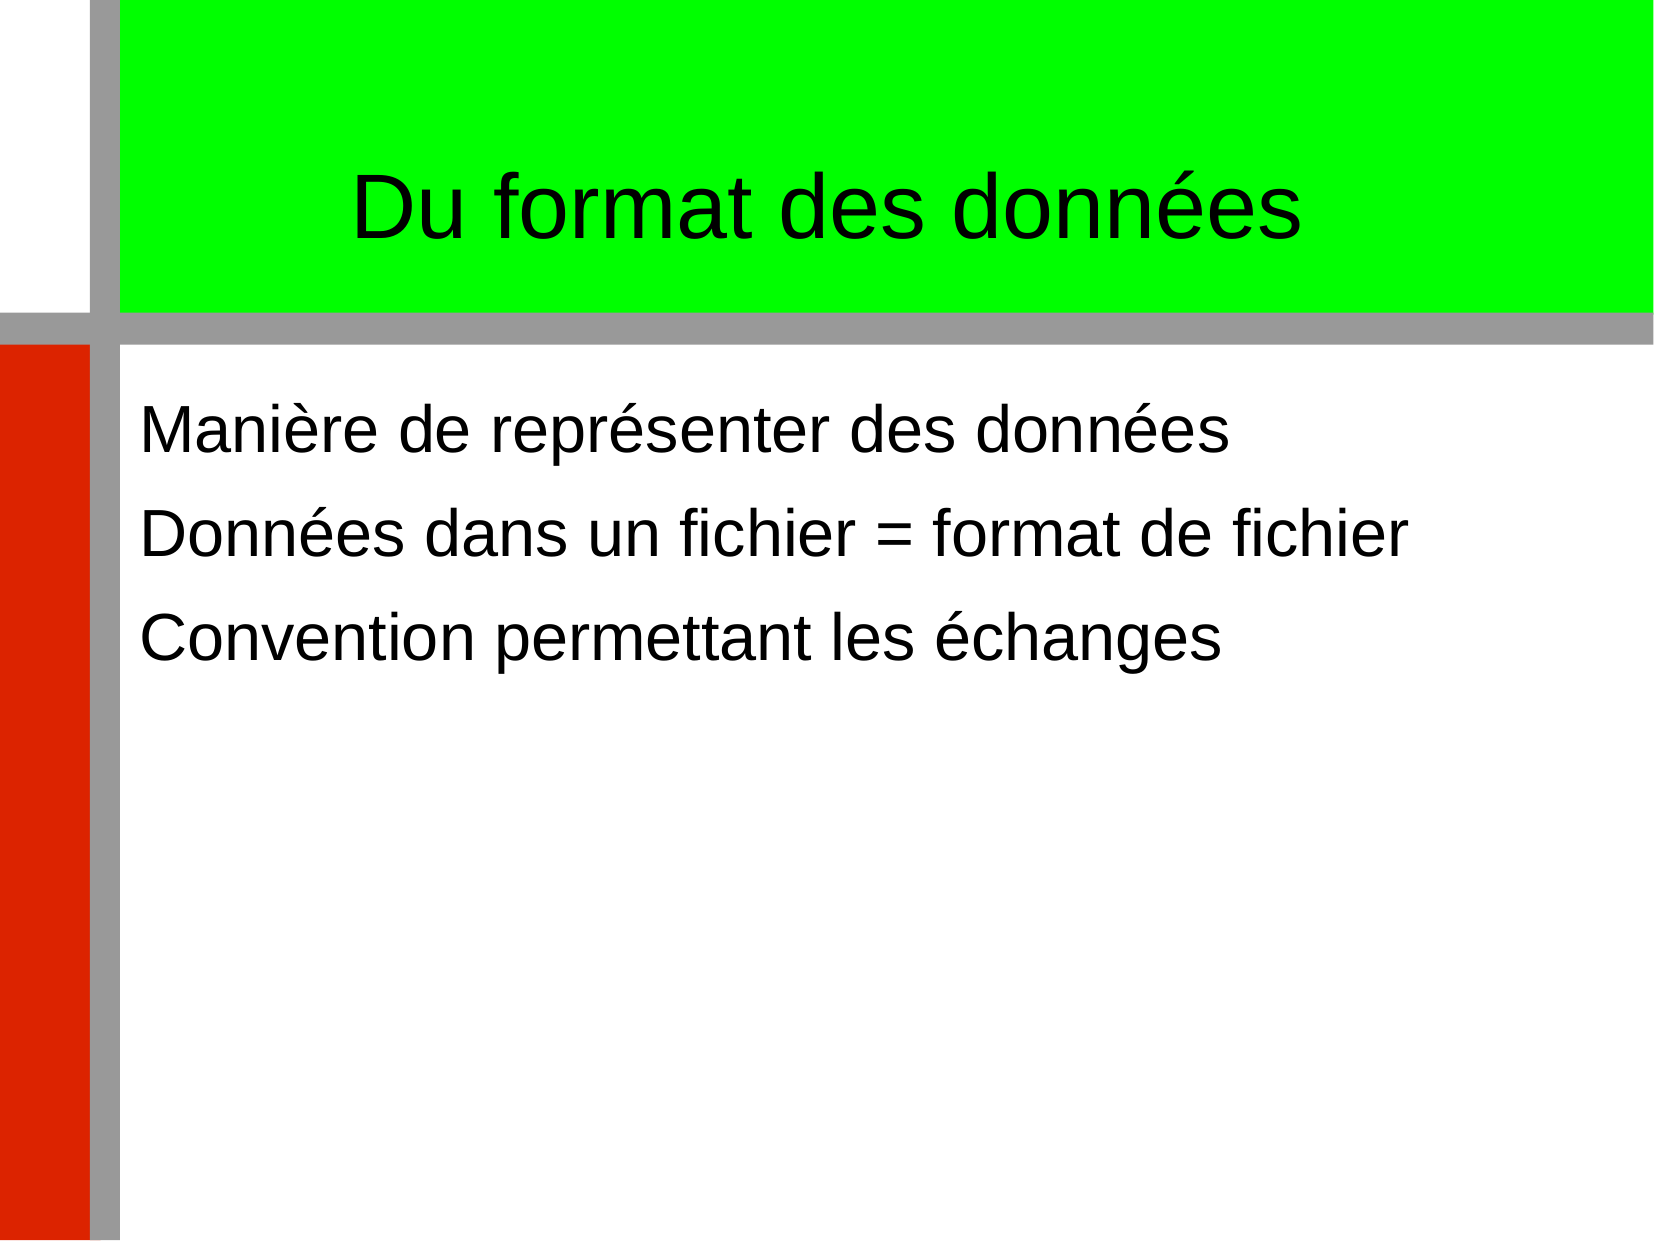

# Du format des données
Manière de représenter des données
Données dans un fichier = format de fichier
Convention permettant les échanges